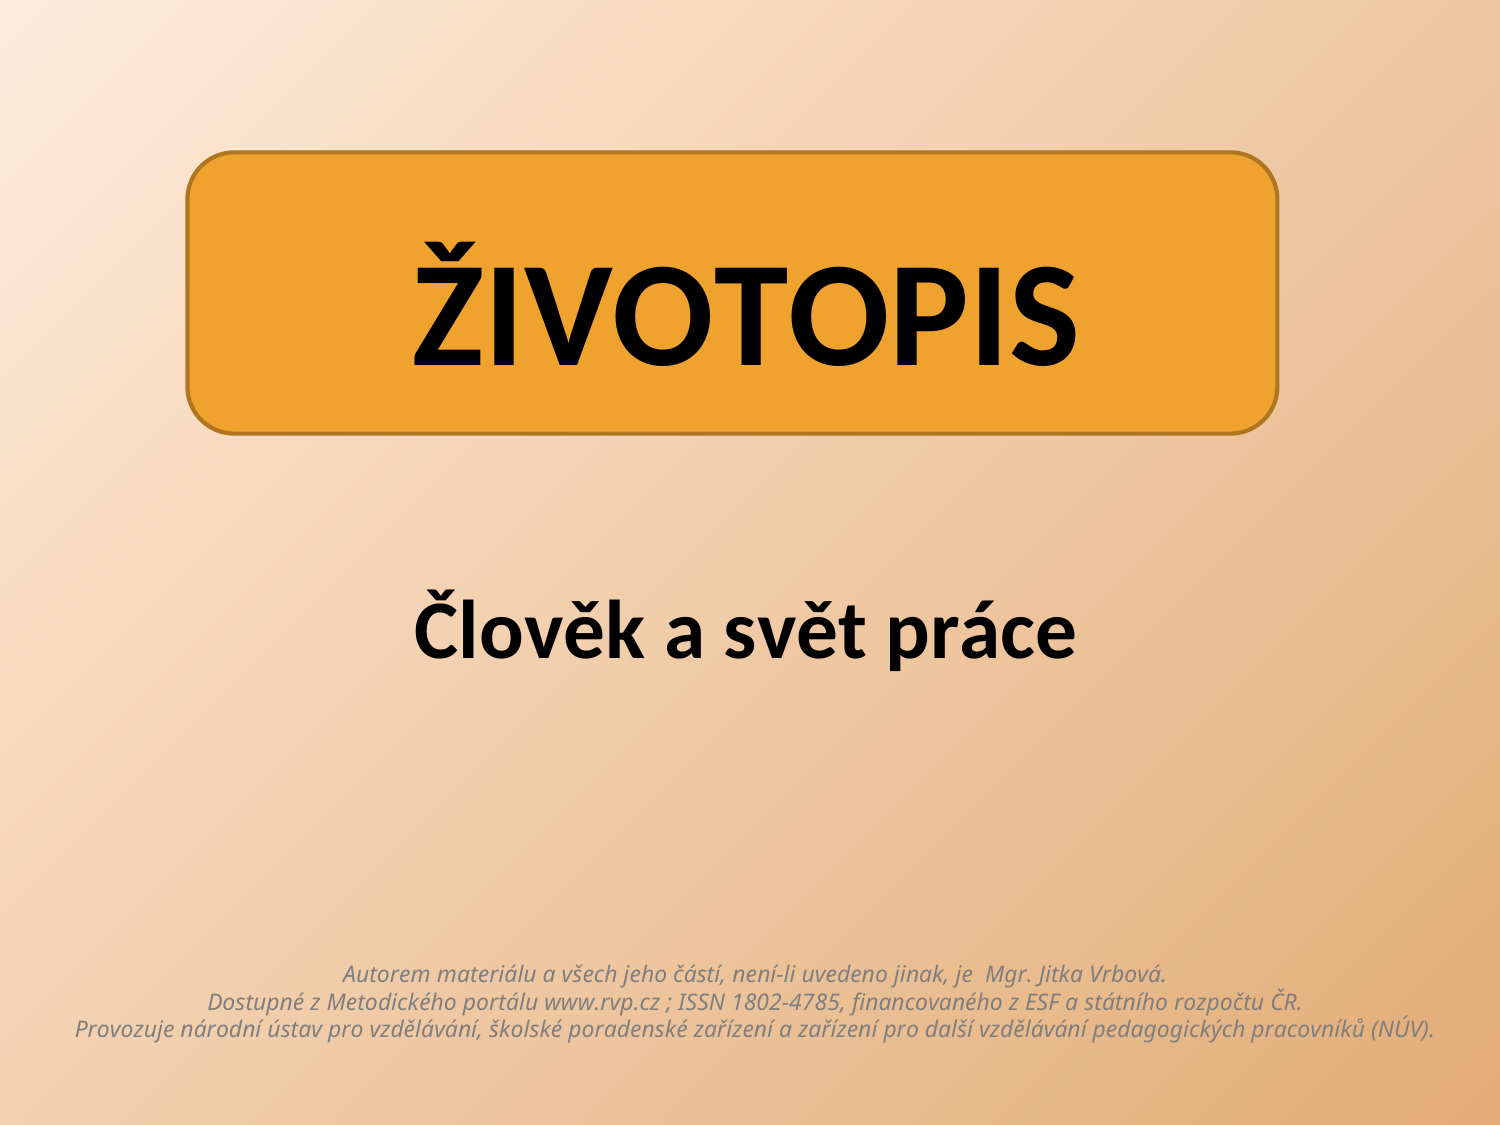

# ŽIVOTOPIS Člověk a svět práce
Autorem materiálu a všech jeho částí, není-li uvedeno jinak, je Mgr. Jitka Vrbová.
Dostupné z Metodického portálu www.rvp.cz ; ISSN 1802-4785, financovaného z ESF a státního rozpočtu ČR.
Provozuje národní ústav pro vzdělávání, školské poradenské zařízení a zařízení pro další vzdělávání pedagogických pracovníků (NÚV).